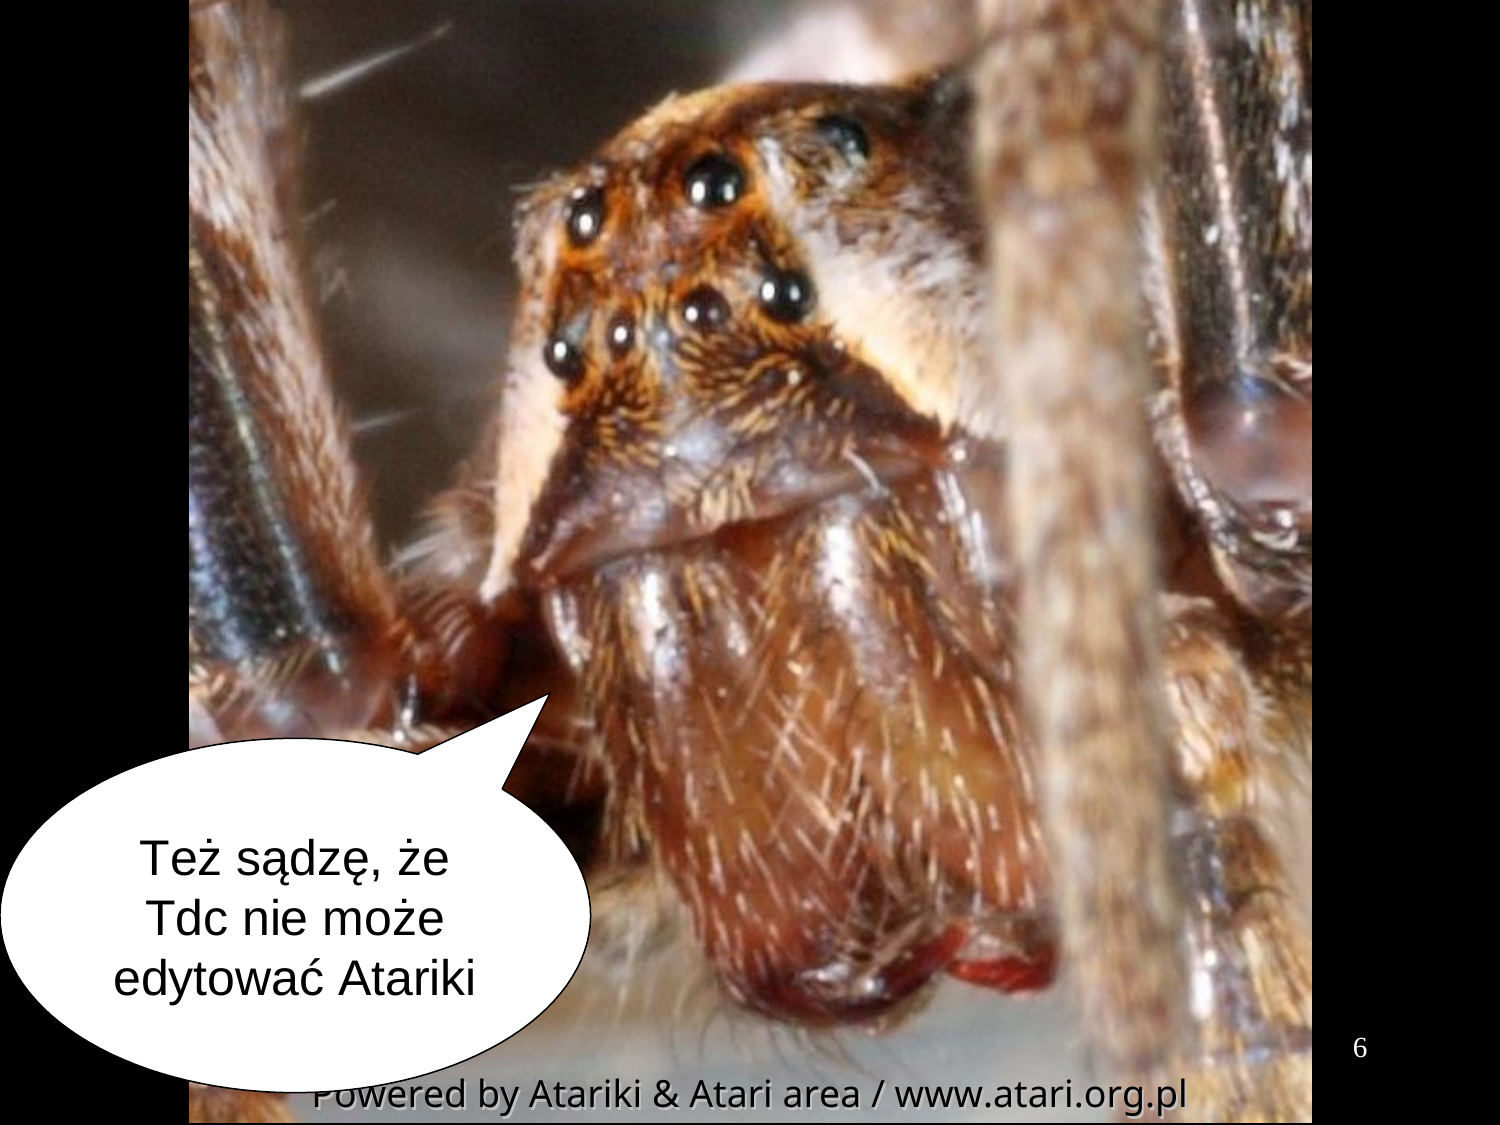

Też sądzę, że Tdc nie może edytować Atariki
6
Powered by Atariki & Atari area / www.atari.org.pl